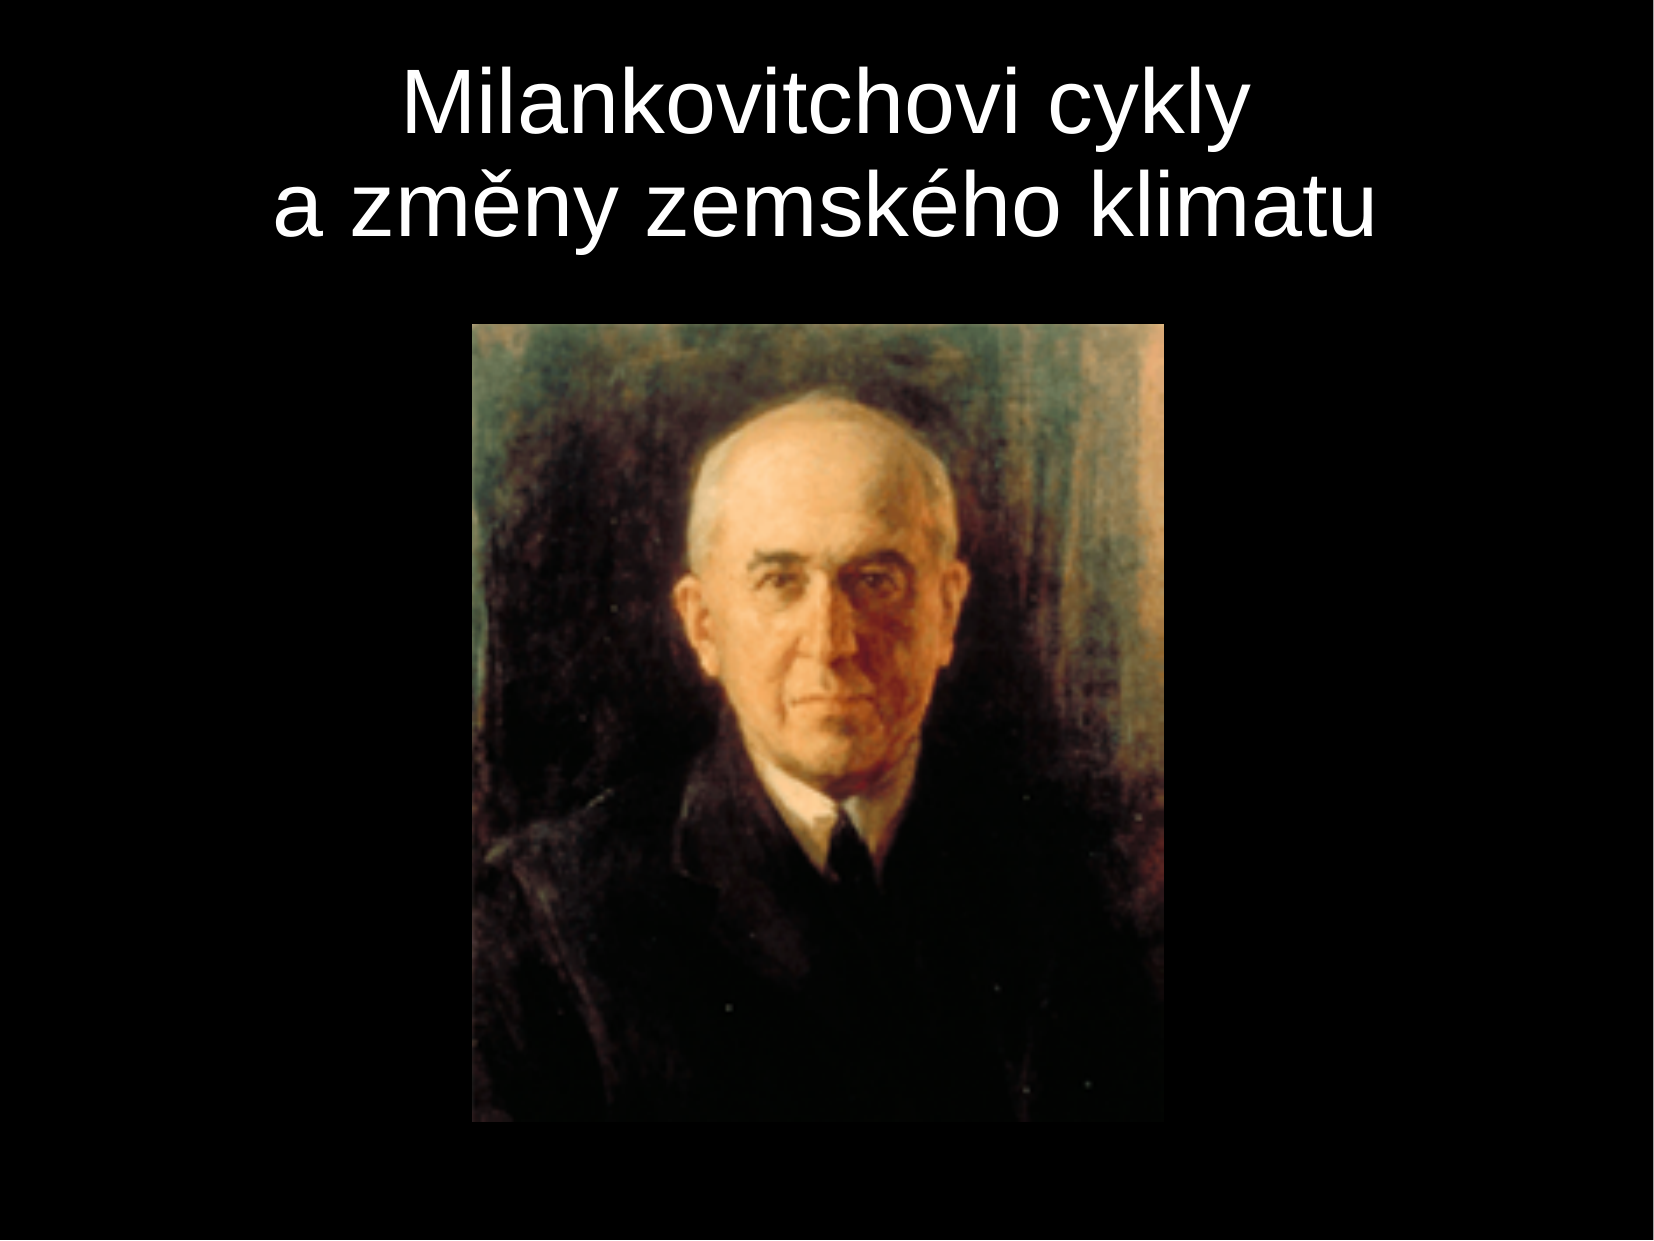

# Milankovitchovi cykly a změny zemského klimatu